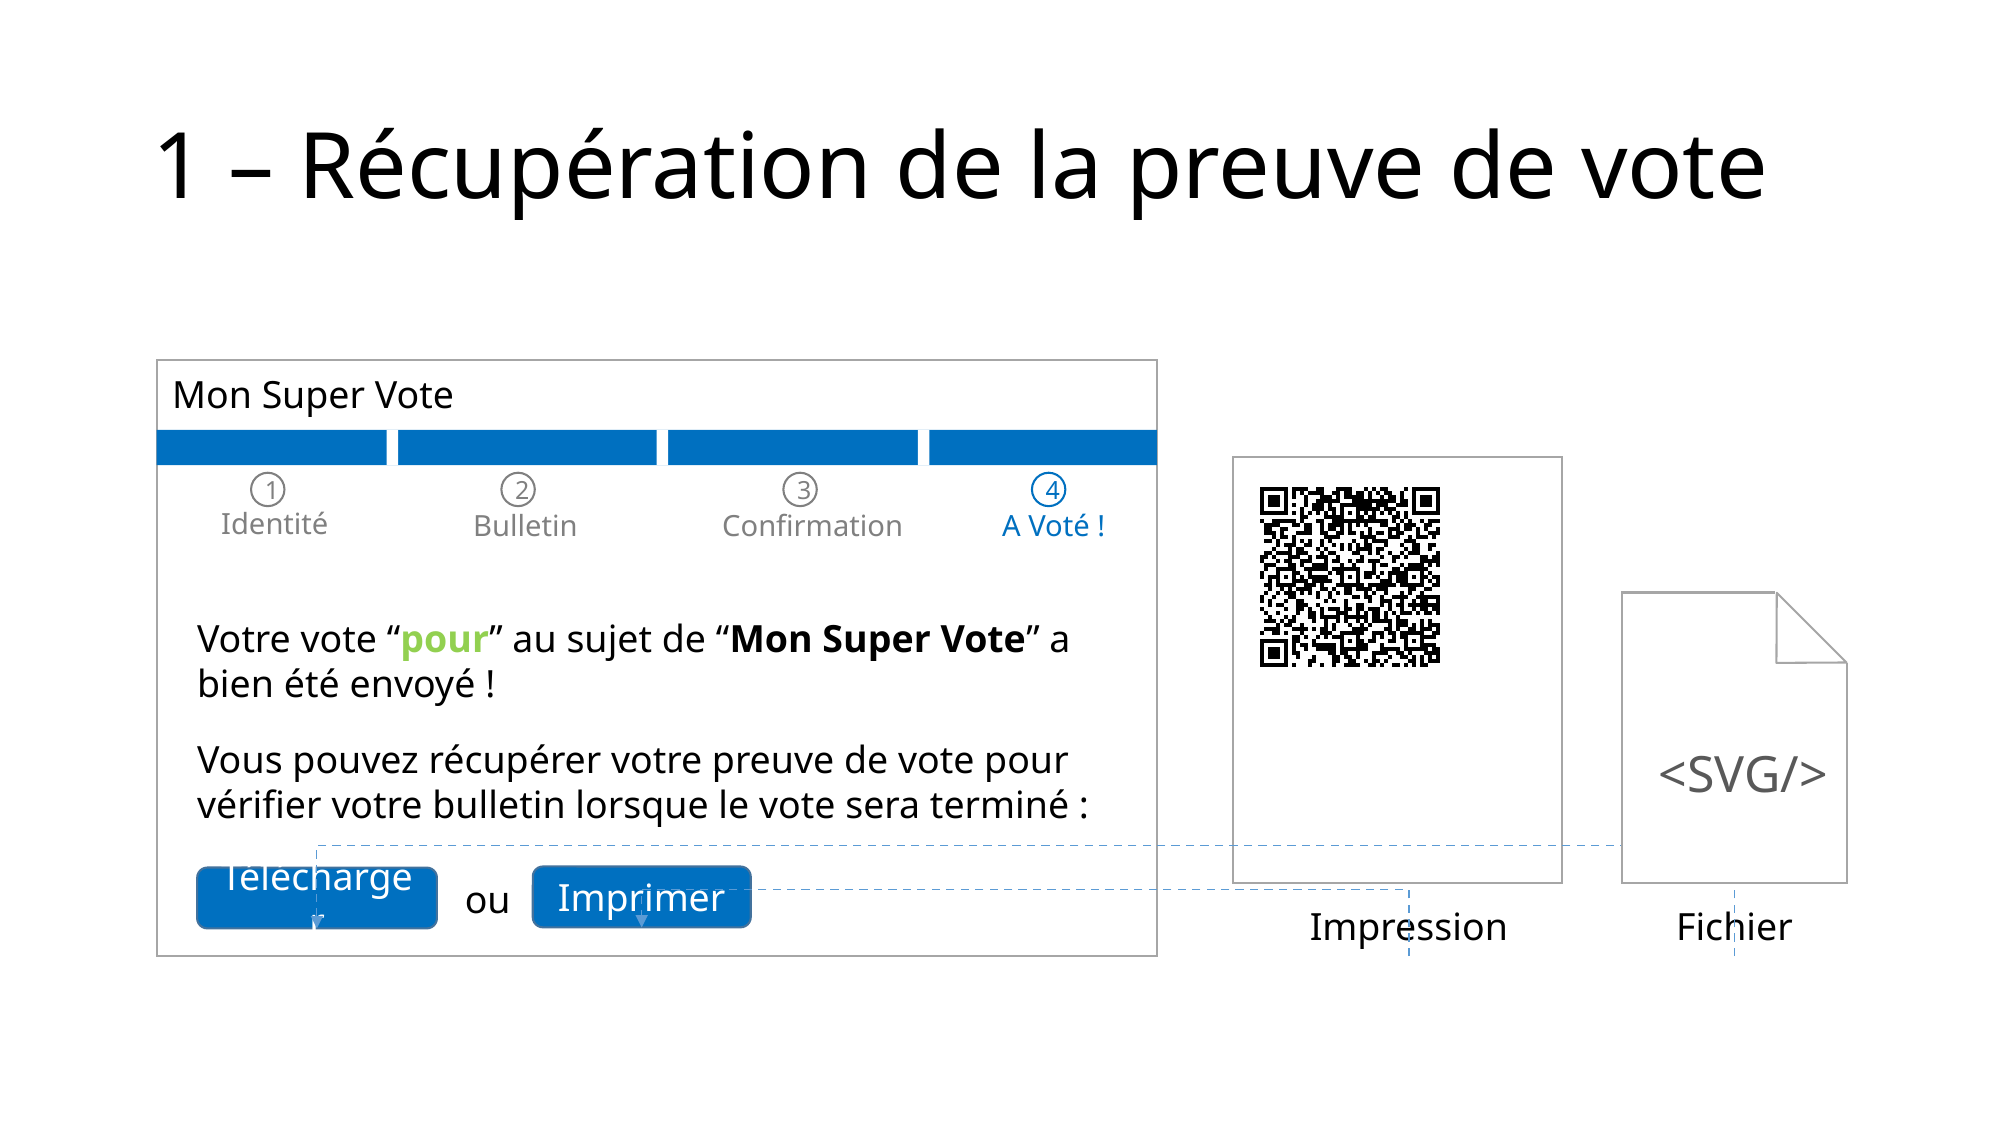

# 1 – Récupération de la preuve de vote
Mon Super Vote
1
2
3
4
Identité
Confirmation
A Voté !
Bulletin
<SVG/>
Votre vote “pour” au sujet de “Mon Super Vote” a bien été envoyé !
Vous pouvez récupérer votre preuve de vote pour vérifier votre bulletin lorsque le vote sera terminé :
Imprimer
Télécharger
ou
Impression
Fichier